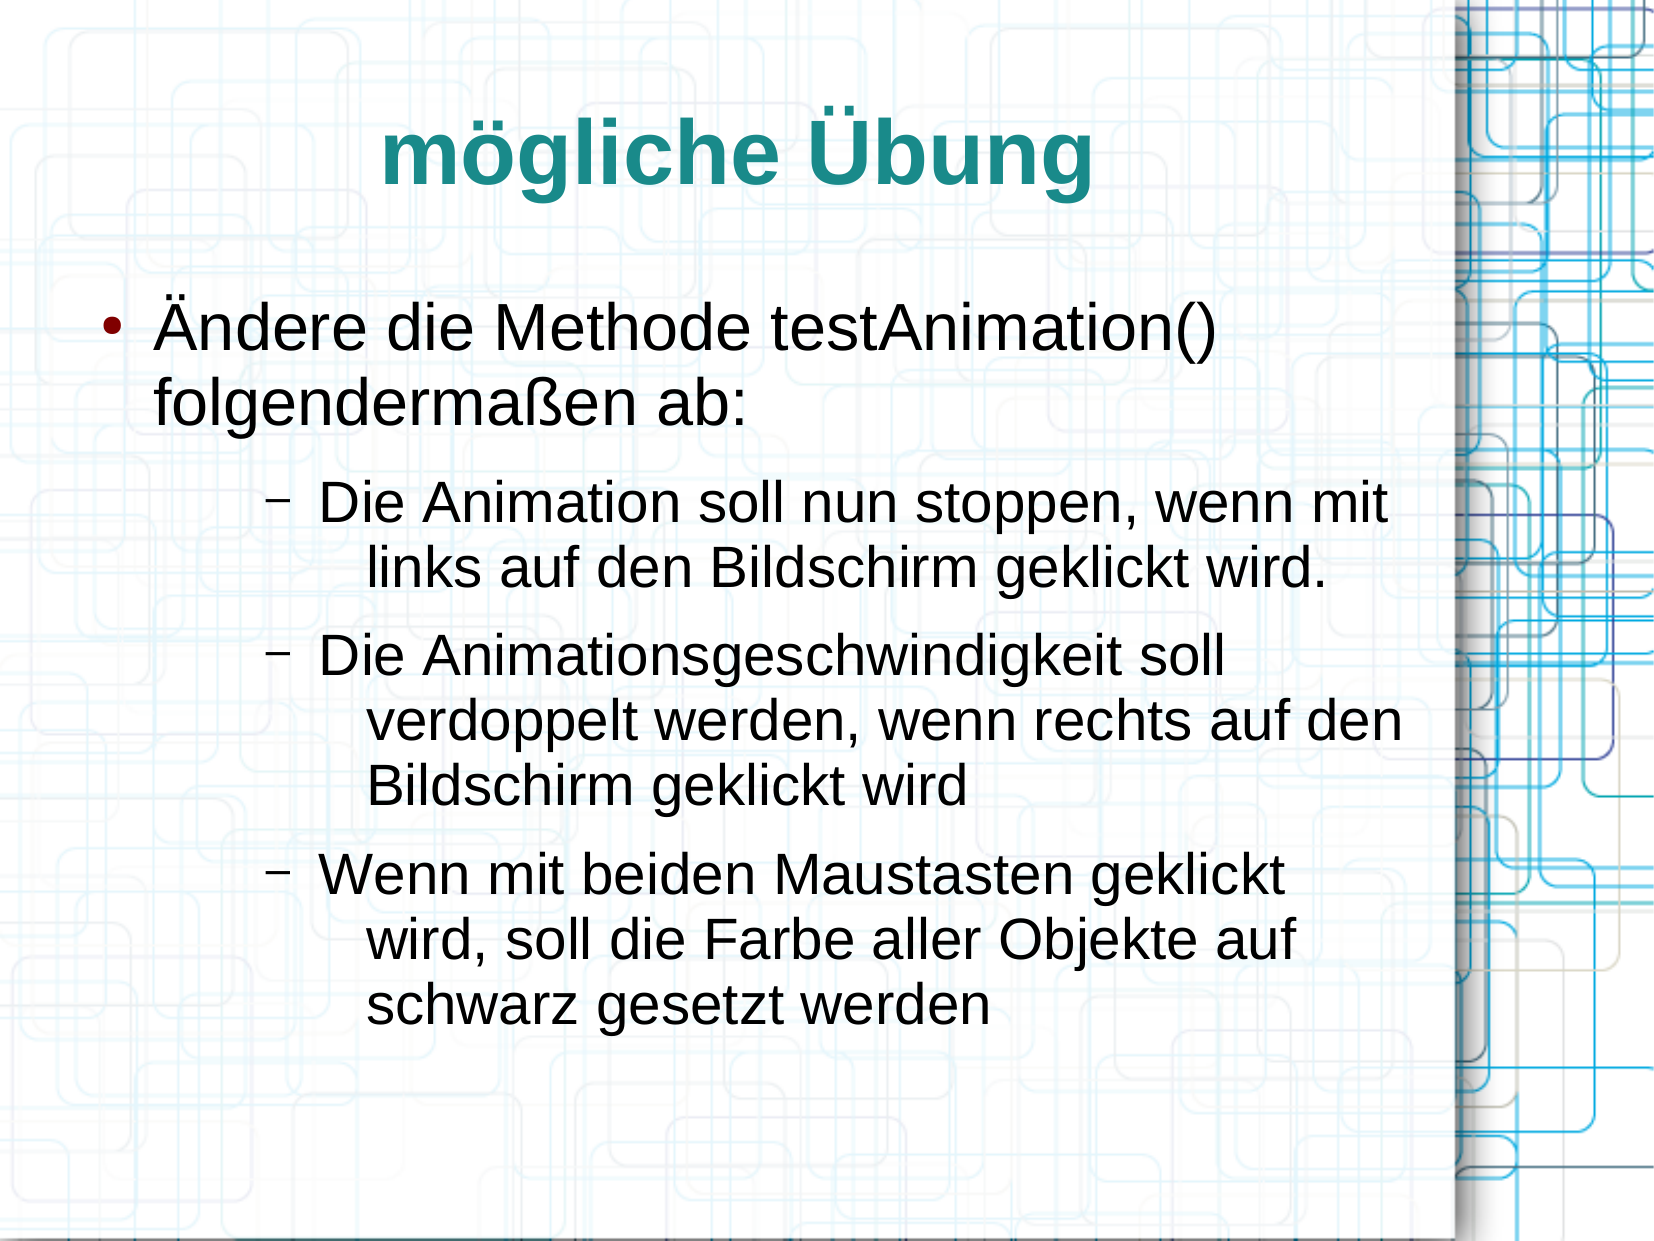

# mögliche Übung
Ändere die Methode testAnimation() folgendermaßen ab:
Die Animation soll nun stoppen, wenn mit links auf den Bildschirm geklickt wird.
Die Animationsgeschwindigkeit soll verdoppelt werden, wenn rechts auf den Bildschirm geklickt wird
Wenn mit beiden Maustasten geklickt wird, soll die Farbe aller Objekte auf schwarz gesetzt werden